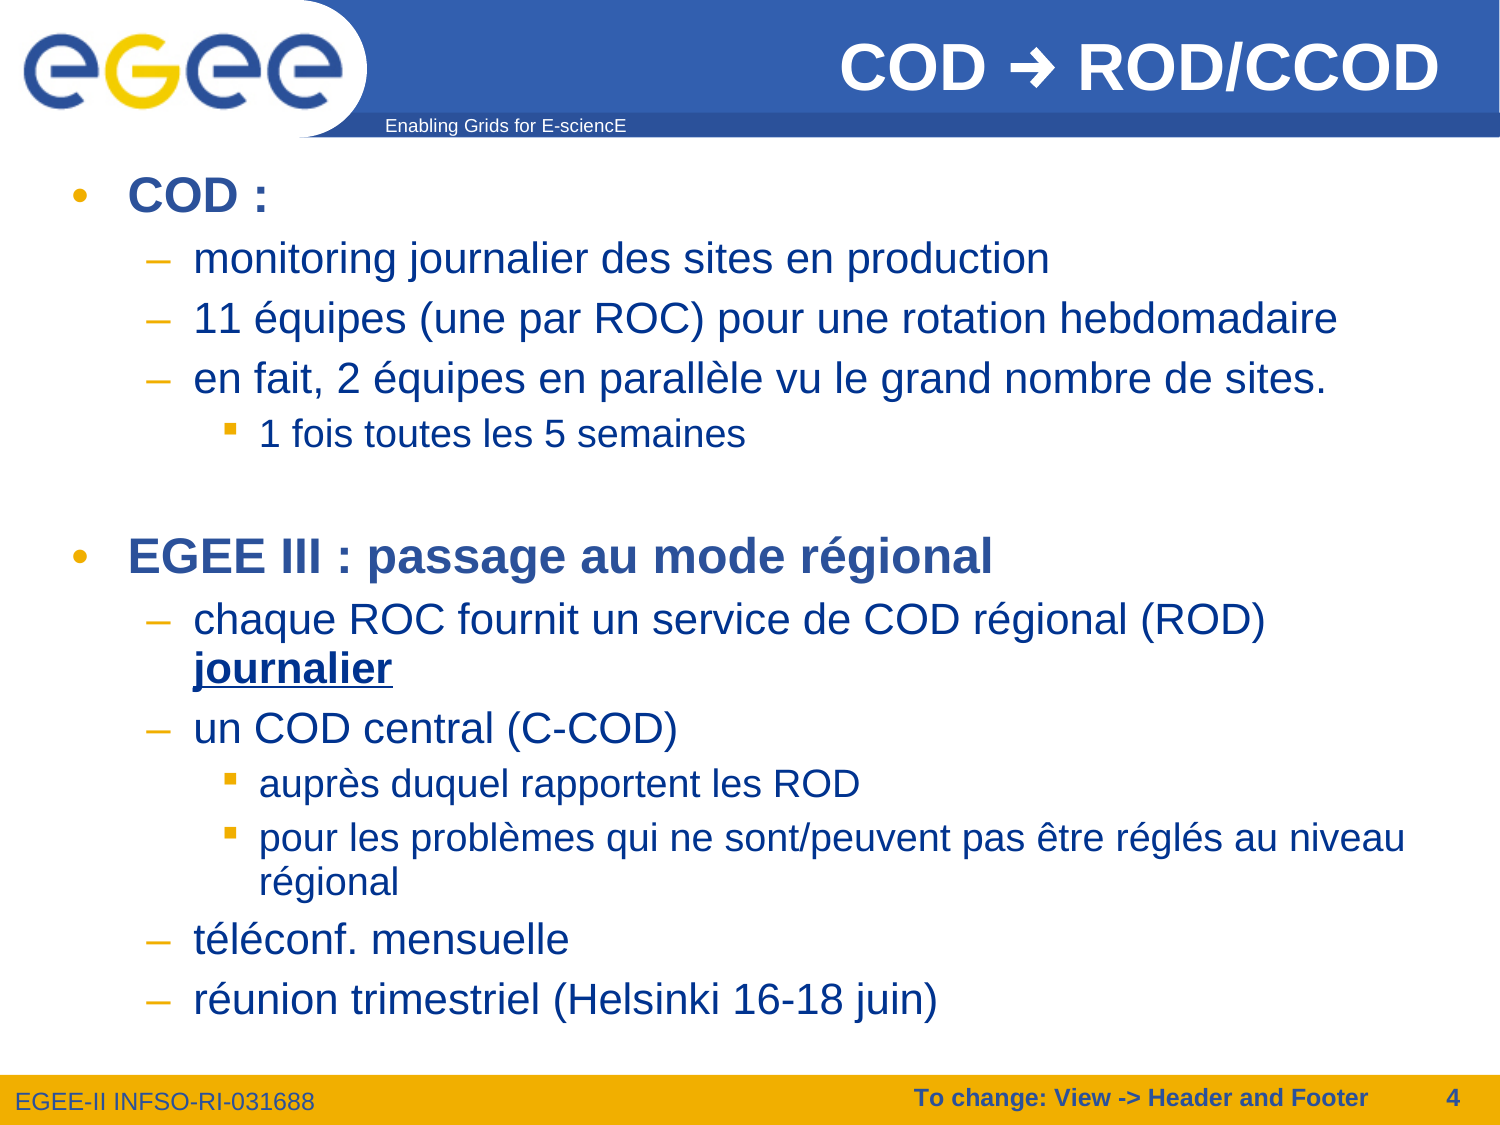

# COD → ROD/CCOD
COD :
monitoring journalier des sites en production
11 équipes (une par ROC) pour une rotation hebdomadaire
en fait, 2 équipes en parallèle vu le grand nombre de sites.
1 fois toutes les 5 semaines
EGEE III : passage au mode régional
chaque ROC fournit un service de COD régional (ROD) journalier
un COD central (C-COD)
auprès duquel rapportent les ROD
pour les problèmes qui ne sont/peuvent pas être réglés au niveau régional
téléconf. mensuelle
réunion trimestriel (Helsinki 16-18 juin)
To change: View -> Header and Footer
4